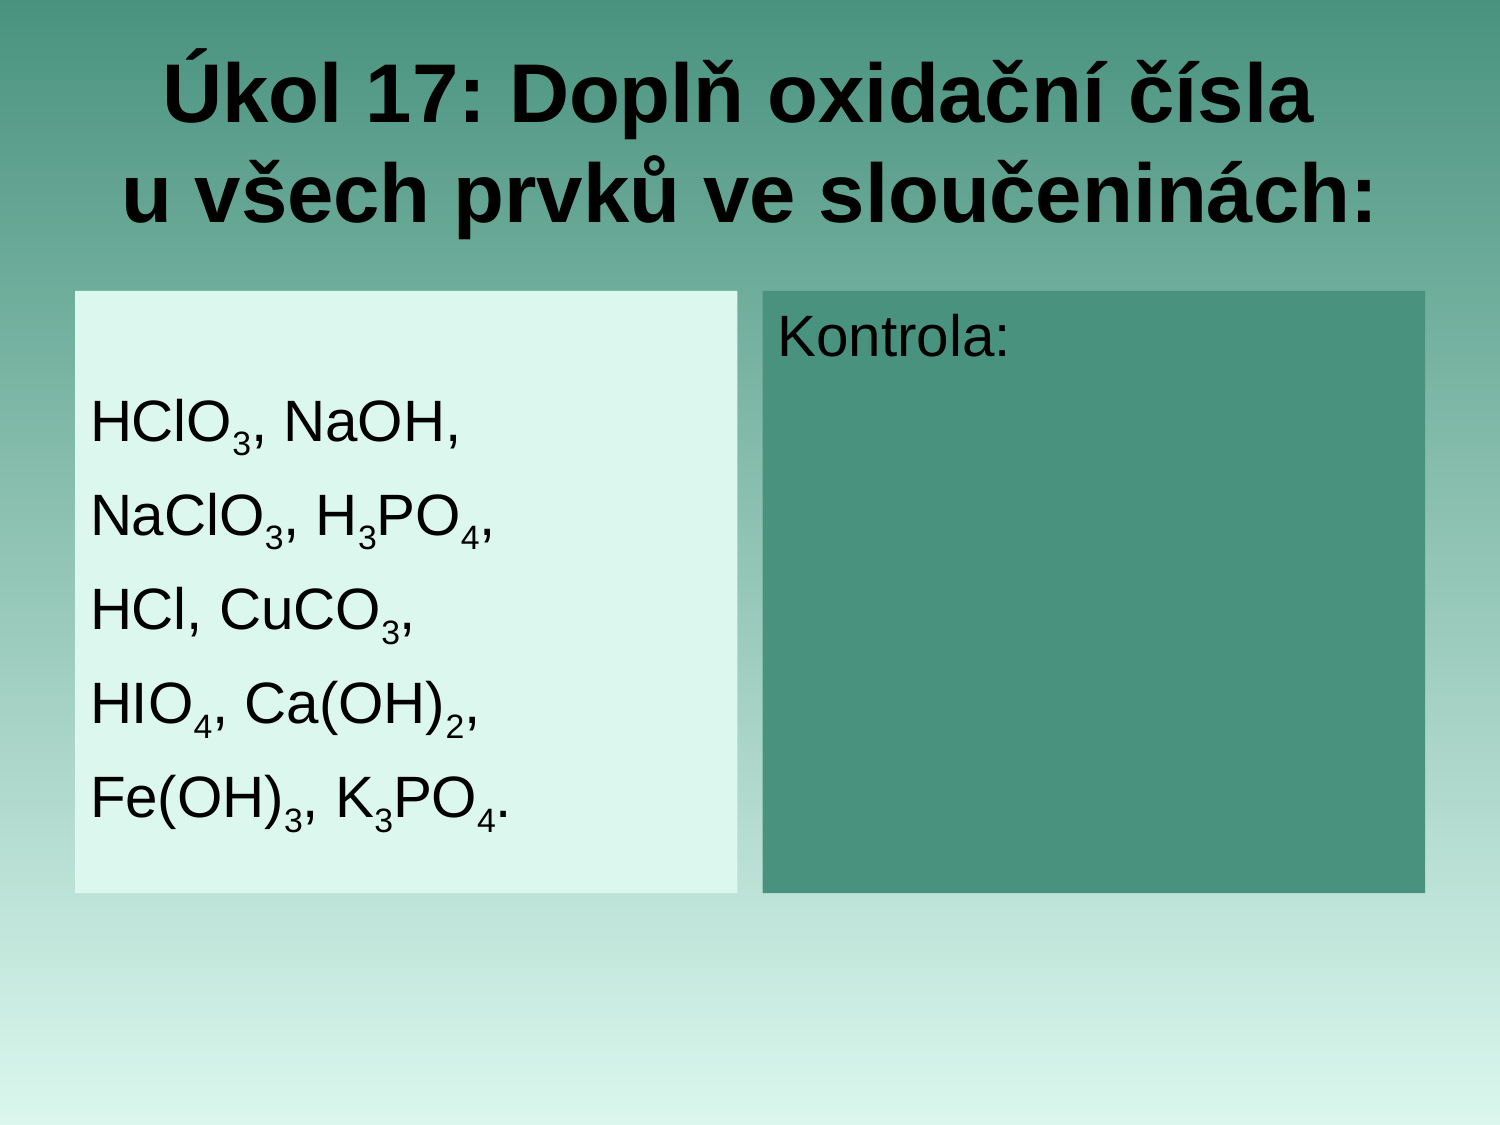

# Úkol 17: Doplň oxidační čísla u všech prvků ve sloučeninách:
HClO3, NaOH,
NaClO3, H3PO4,
HCl, CuCO3,
HIO4, Ca(OH)2,
Fe(OH)3, K3PO4.
Kontrola:
HIClVO-II3, NaIO-IIHI,
NaIClVO-II3, HI3PVO-II4,
HICl-I, CuIICIVO-II3,
HIIVIIO-II4, CaII(O-IIHI)2,
FeIII(O-IIHI)3, KI3PVO-II4.